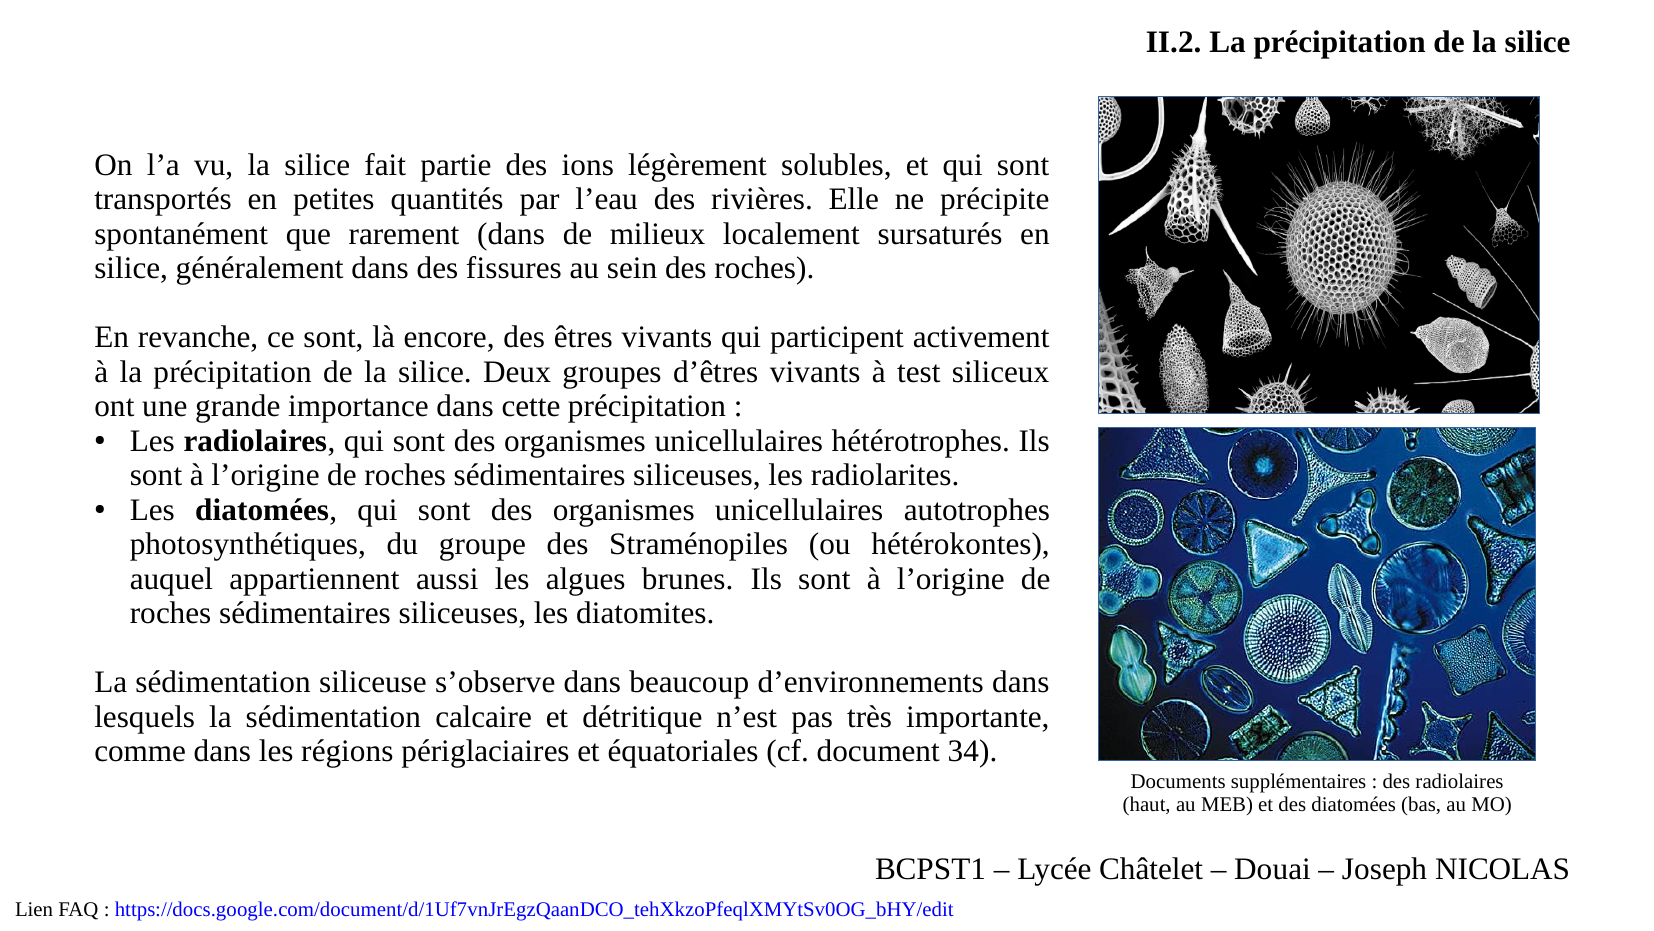

II.2. La précipitation de la silice
On l’a vu, la silice fait partie des ions légèrement solubles, et qui sont transportés en petites quantités par l’eau des rivières. Elle ne précipite spontanément que rarement (dans de milieux localement sursaturés en silice, généralement dans des fissures au sein des roches).
En revanche, ce sont, là encore, des êtres vivants qui participent activement à la précipitation de la silice. Deux groupes d’êtres vivants à test siliceux ont une grande importance dans cette précipitation :
Les radiolaires, qui sont des organismes unicellulaires hétérotrophes. Ils sont à l’origine de roches sédimentaires siliceuses, les radiolarites.
Les diatomées, qui sont des organismes unicellulaires autotrophes photosynthétiques, du groupe des Straménopiles (ou hétérokontes), auquel appartiennent aussi les algues brunes. Ils sont à l’origine de roches sédimentaires siliceuses, les diatomites.
La sédimentation siliceuse s’observe dans beaucoup d’environnements dans lesquels la sédimentation calcaire et détritique n’est pas très importante, comme dans les régions périglaciaires et équatoriales (cf. document 34).
Documents supplémentaires : des radiolaires (haut, au MEB) et des diatomées (bas, au MO)
BCPST1 – Lycée Châtelet – Douai – Joseph NICOLAS
Lien FAQ : https://docs.google.com/document/d/1Uf7vnJrEgzQaanDCO_tehXkzoPfeqlXMYtSv0OG_bHY/edit